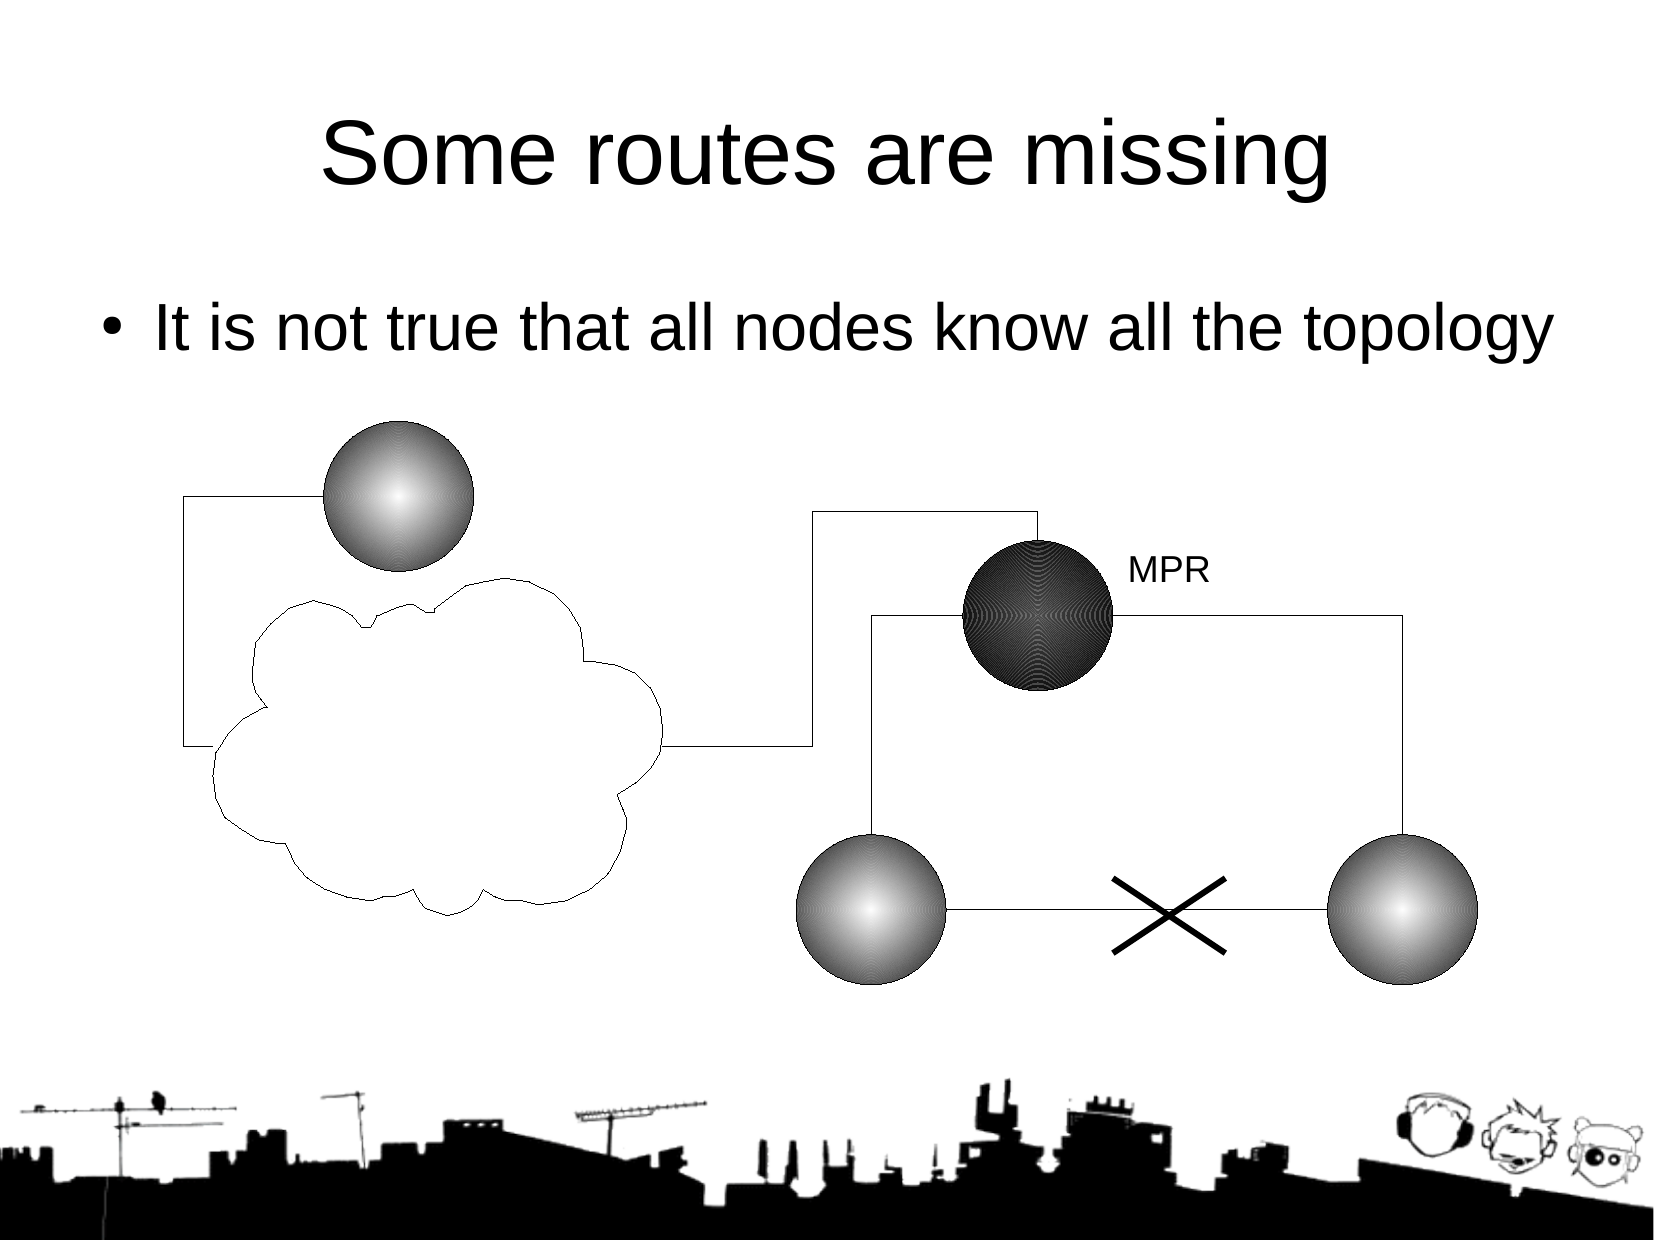

# Some routes are missing
It is not true that all nodes know all the topology
MPR